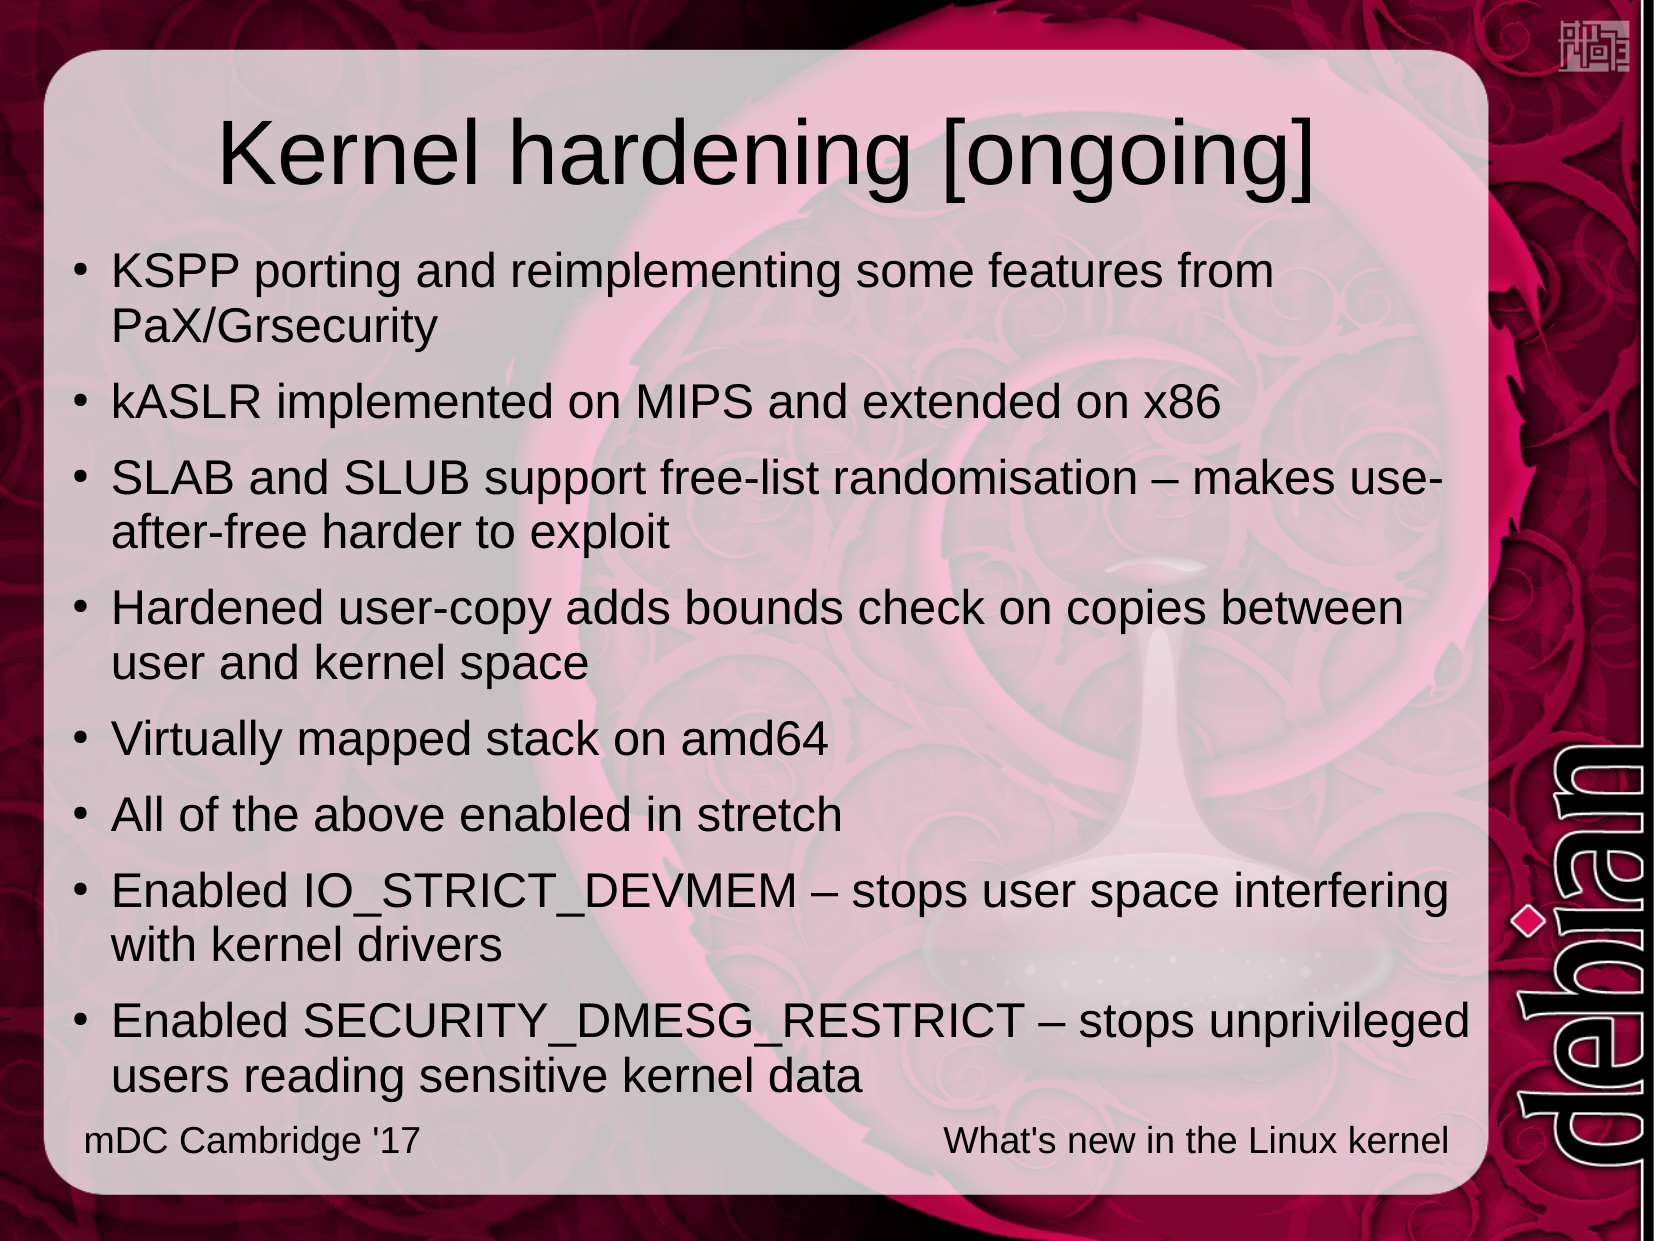

# Kernel hardening [ongoing]
KSPP porting and reimplementing some features from PaX/Grsecurity
kASLR implemented on MIPS and extended on x86
SLAB and SLUB support free-list randomisation – makes use-after-free harder to exploit
Hardened user-copy adds bounds check on copies between user and kernel space
Virtually mapped stack on amd64
All of the above enabled in stretch
Enabled IO_STRICT_DEVMEM – stops user space interfering with kernel drivers
Enabled SECURITY_DMESG_RESTRICT – stops unprivileged users reading sensitive kernel data